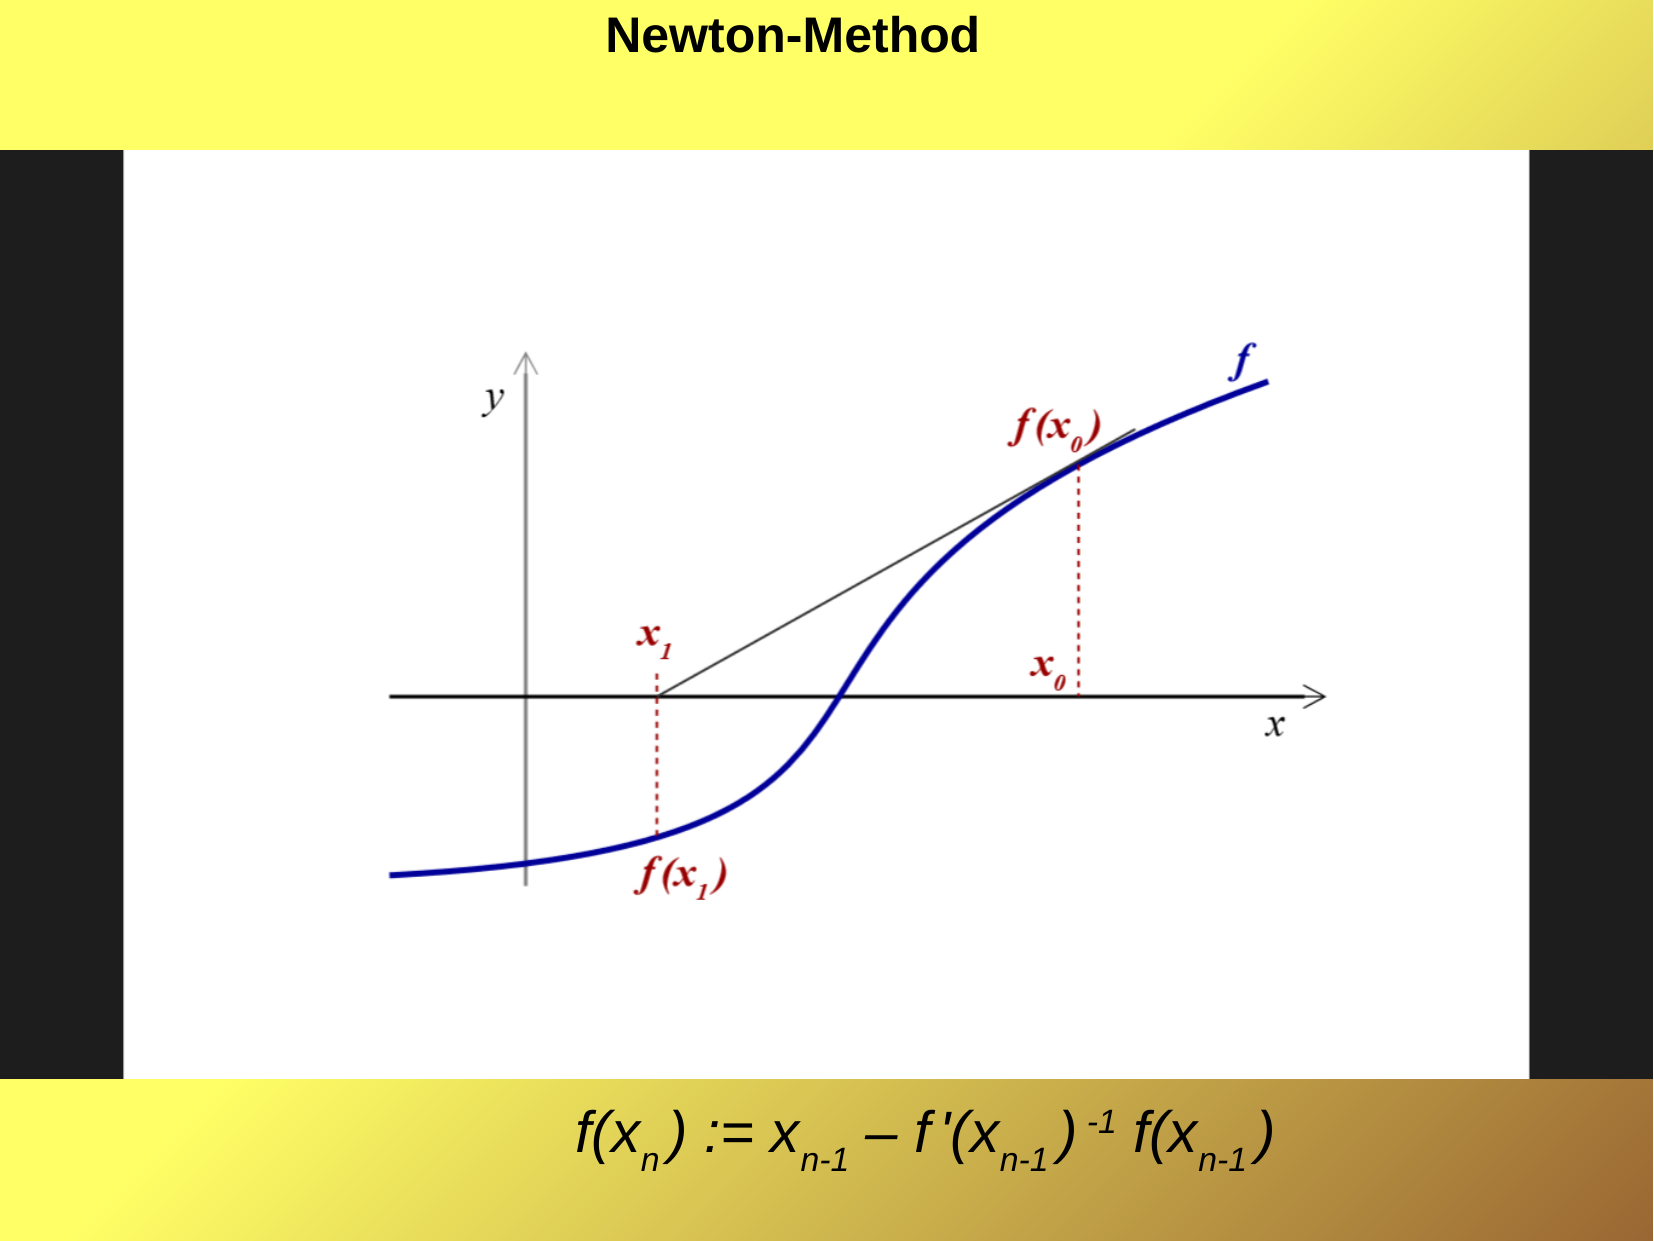

Newton-Method
f(xn ) := xn-1 – f '(xn-1 ) -1 f(xn-1 )